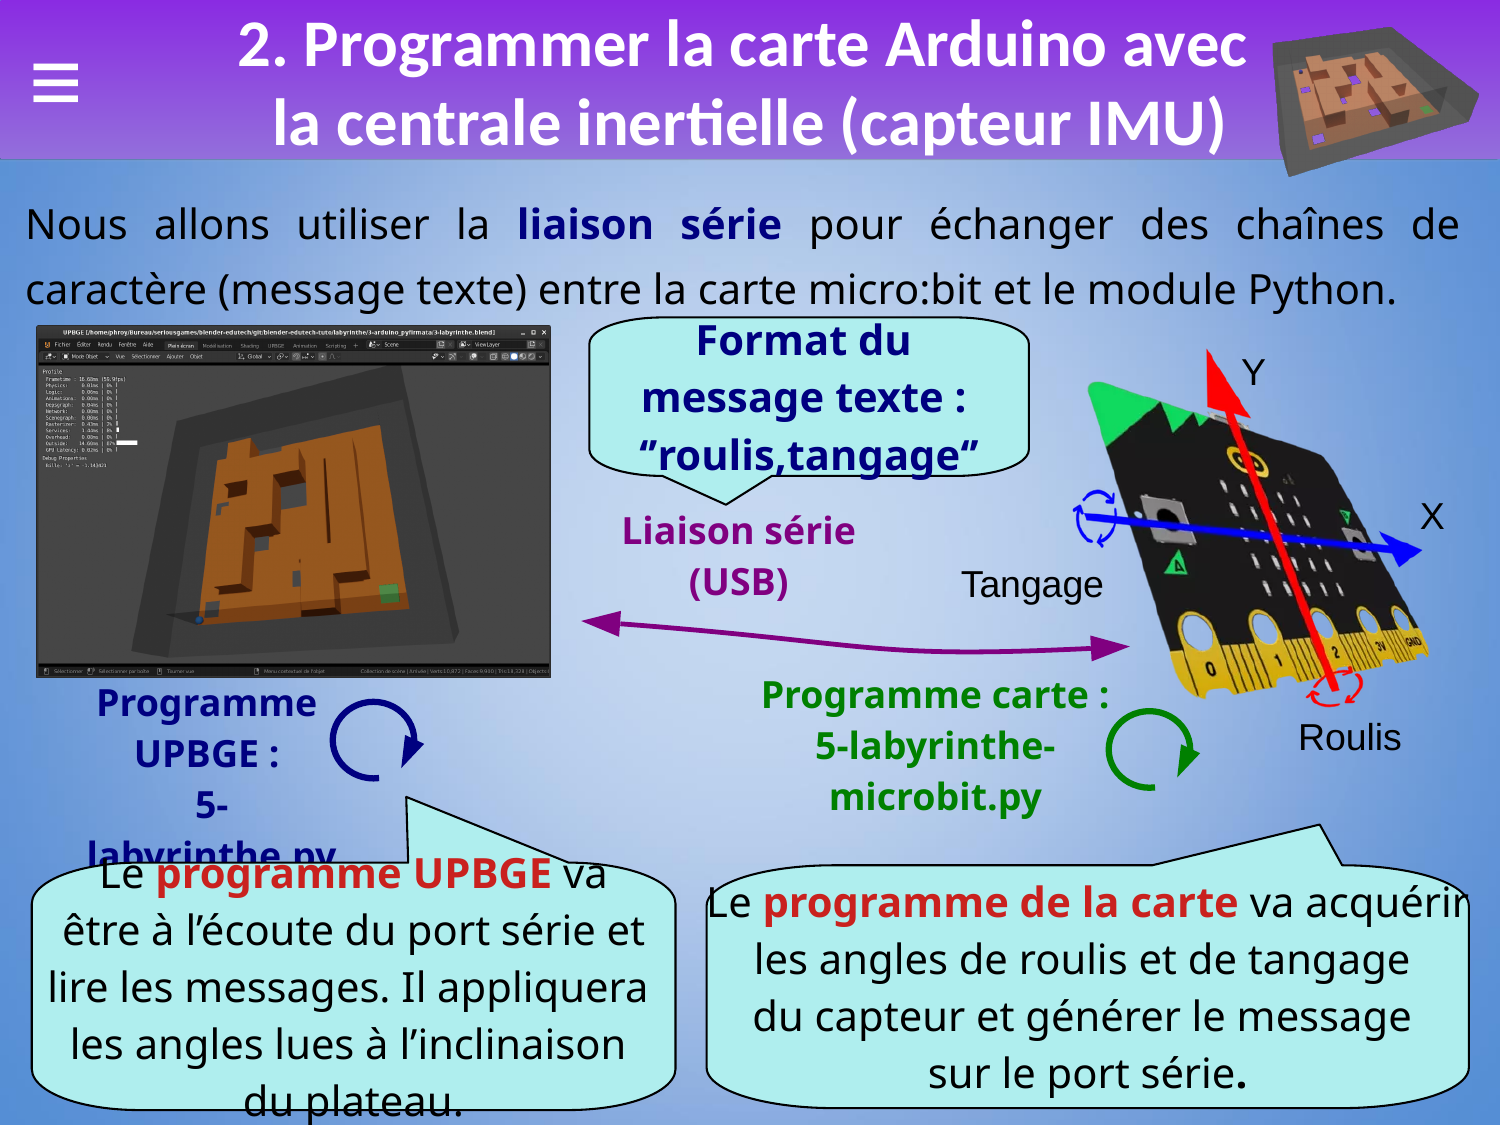

2. Programmer la carte Arduino avec
la centrale inertielle (capteur IMU)
≡
Nous allons utiliser la liaison série pour échanger des chaînes de caractère (message texte) entre la carte micro:bit et le module Python.
Format du
message texte :
‘’roulis,tangage‘’
Y
X
Liaison série
(USB)
Tangage
Programme carte :
5-labyrinthe-microbit.py
Programme
UPBGE :
5-labyrinthe.py
Roulis
Le programme UPBGE va
être à l’écoute du port série et
lire les messages. Il appliquera
les angles lues à l’inclinaison
du plateau.
Le programme de la carte va acquérir
les angles de roulis et de tangage
du capteur et générer le message
sur le port série.